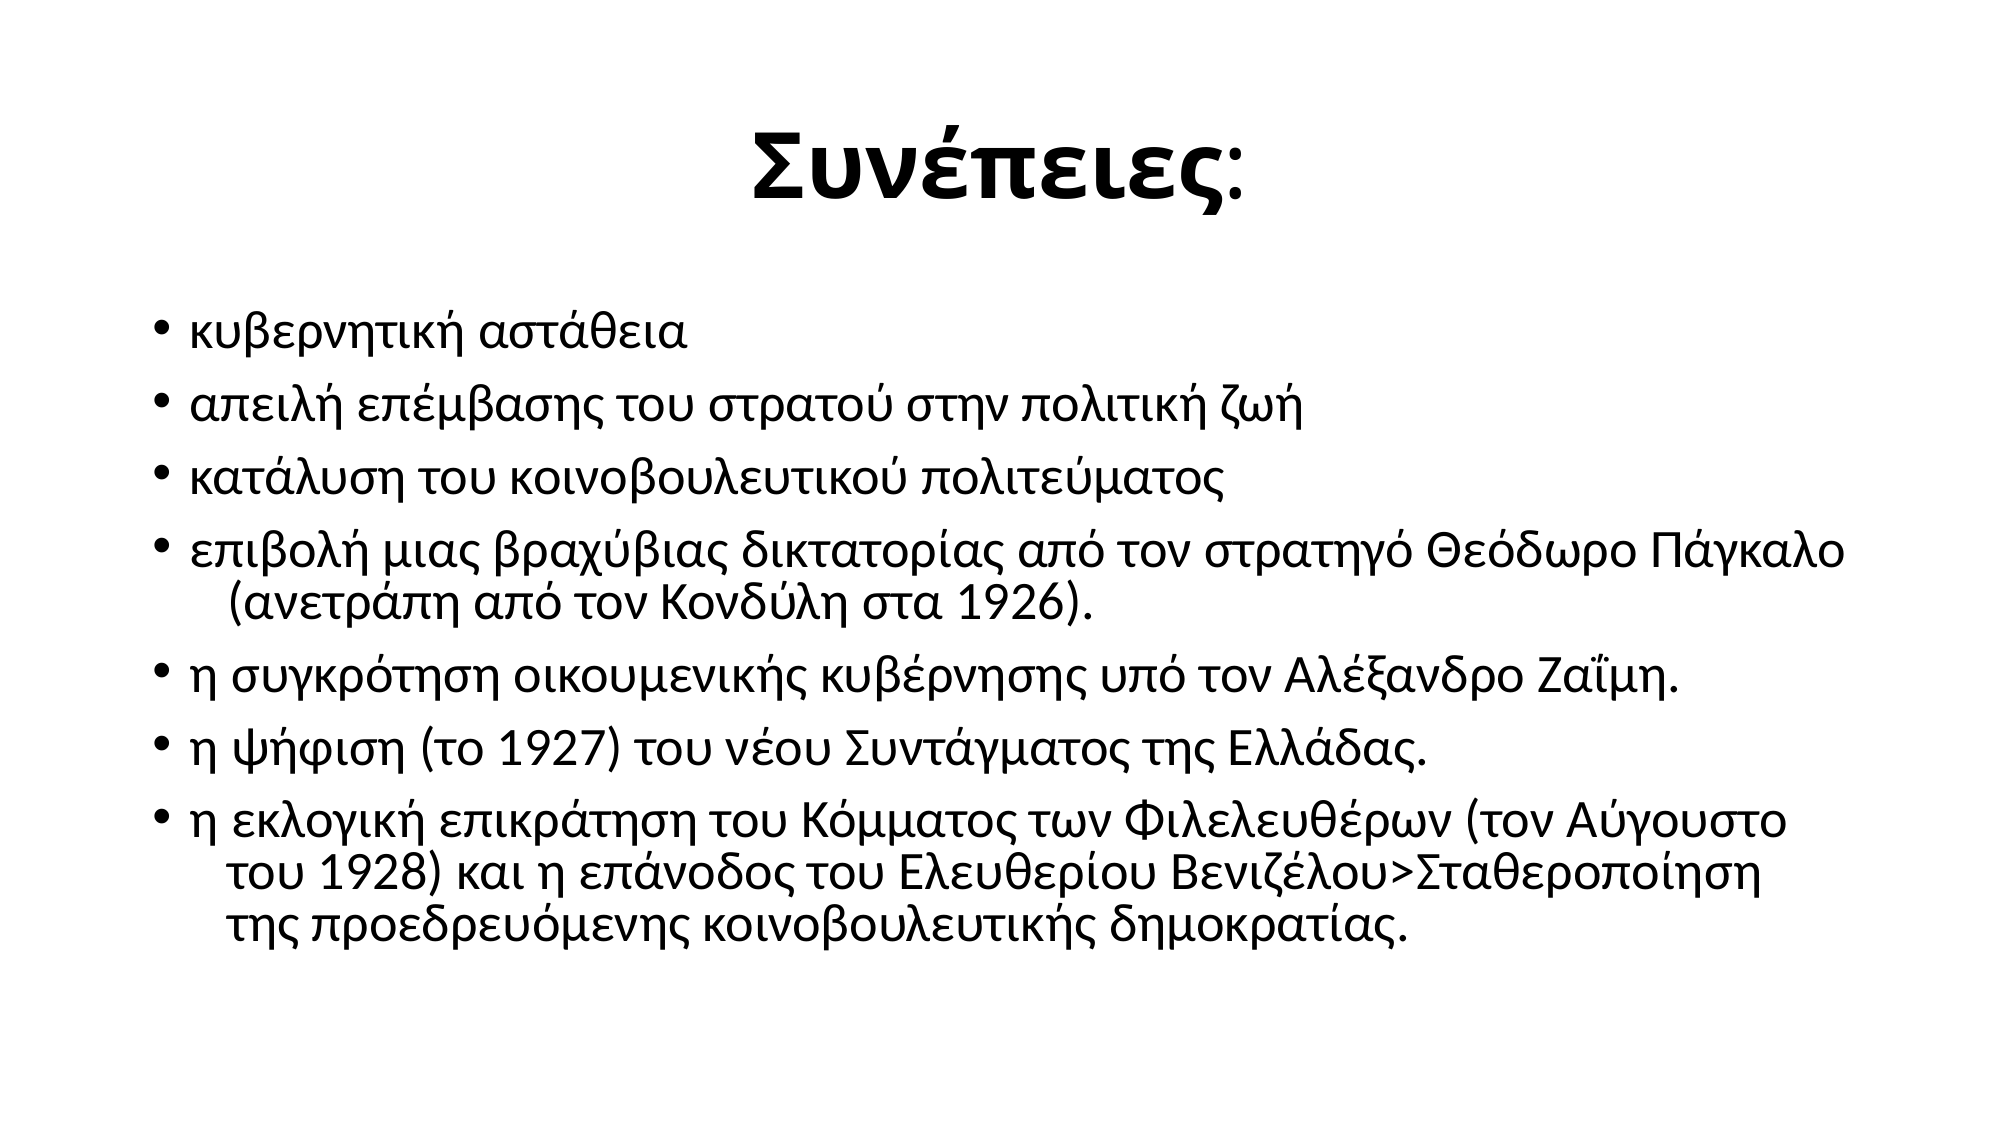

# Συνέπειες:
κυβερνητική αστάθεια
απειλή επέμβασης του στρατού στην πολιτική ζωή
κατάλυση του κοινοβουλευτικού πολιτεύματος
επιβολή μιας βραχύβιας δικτατορίας από τον στρατηγό Θεόδωρο Πάγκαλο (ανετράπη από τον Κονδύλη στα 1926).
η συγκρότηση οικουμενικής κυβέρνησης υπό τον Αλέξανδρο Ζαΐμη.
η ψήφιση (το 1927) του νέου Συντάγματος της Ελλάδας.
η εκλογική επικράτηση του Κόμματος των Φιλελευθέρων (τον Αύγουστο του 1928) και η επάνοδος του Ελευθερίου Βενιζέλου>Σταθεροποίηση της προεδρευόμενης κοινοβουλευτικής δημοκρατίας.